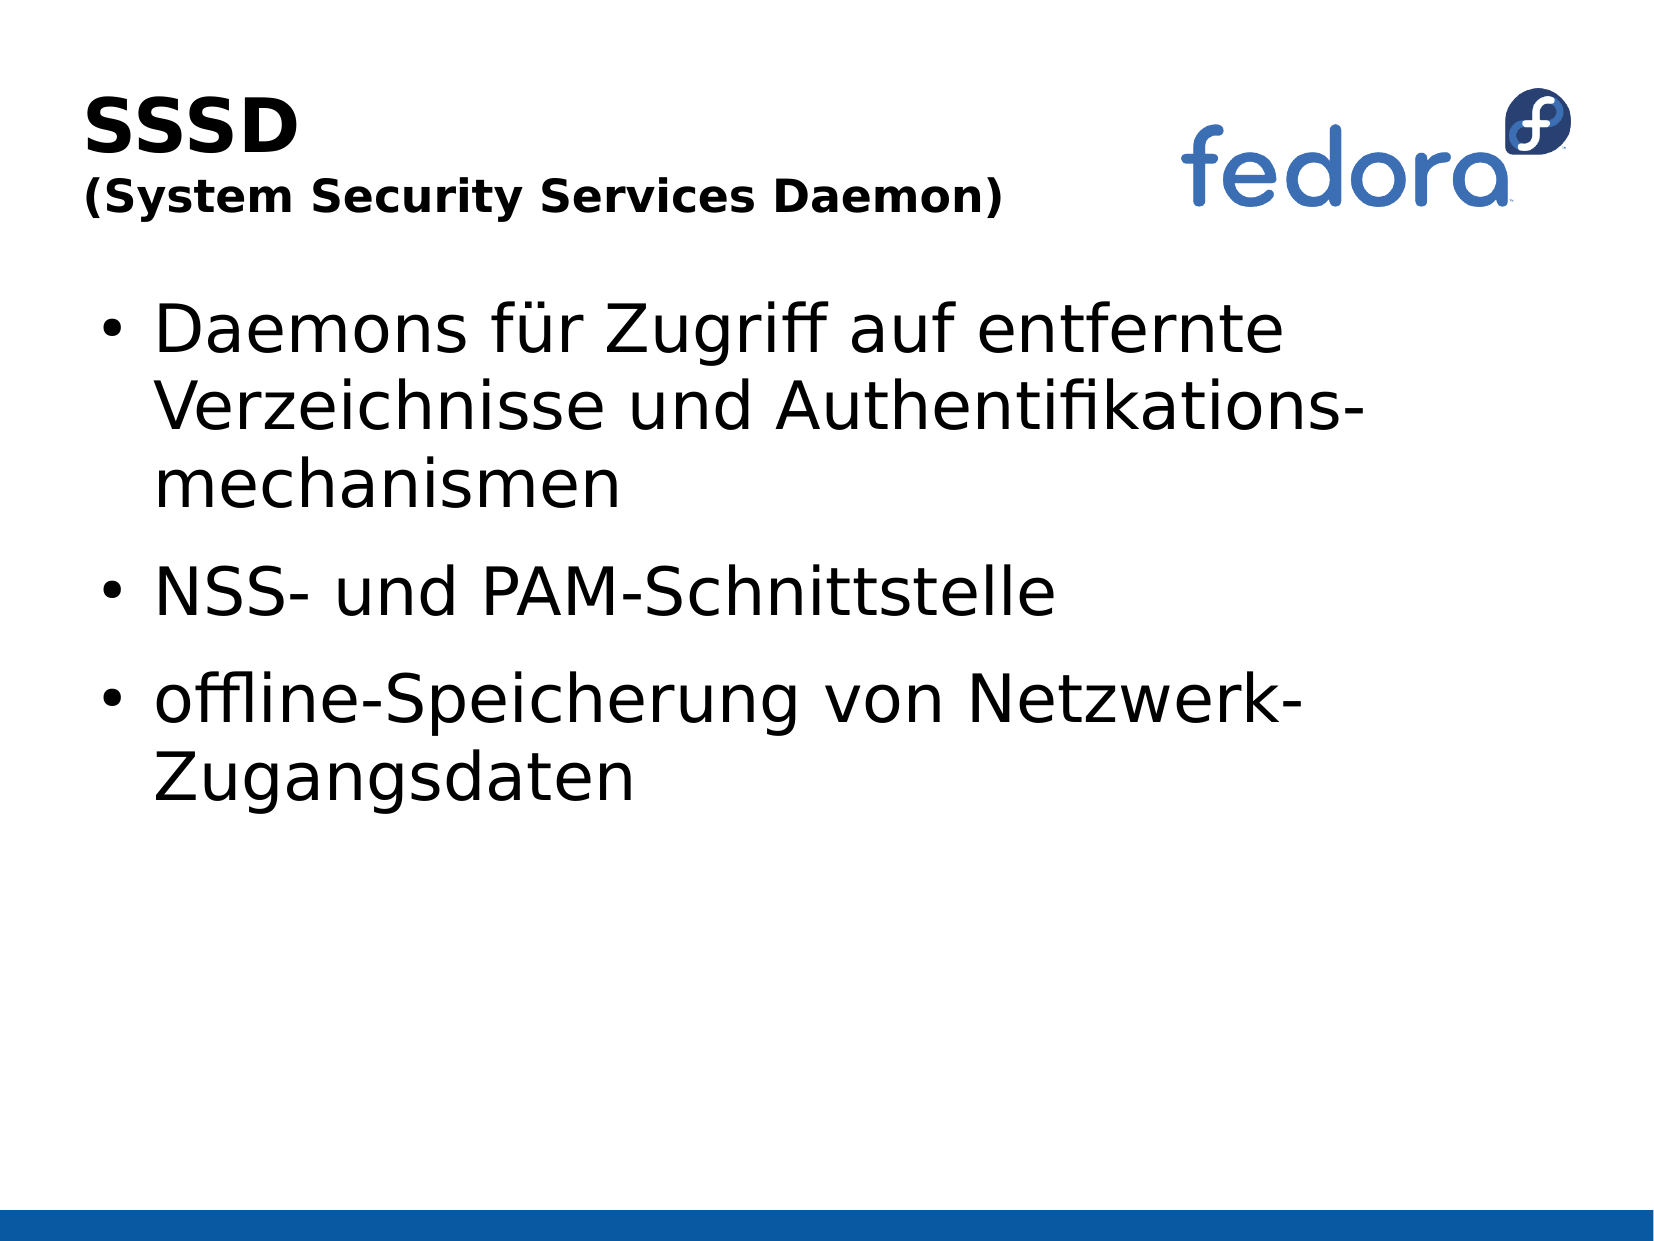

# SSSD (System Security Services Daemon)
Daemons für Zugriff auf entfernte Verzeichnisse und Authentifikations-mechanismen
NSS- und PAM-Schnittstelle
offline-Speicherung von Netzwerk-Zugangsdaten